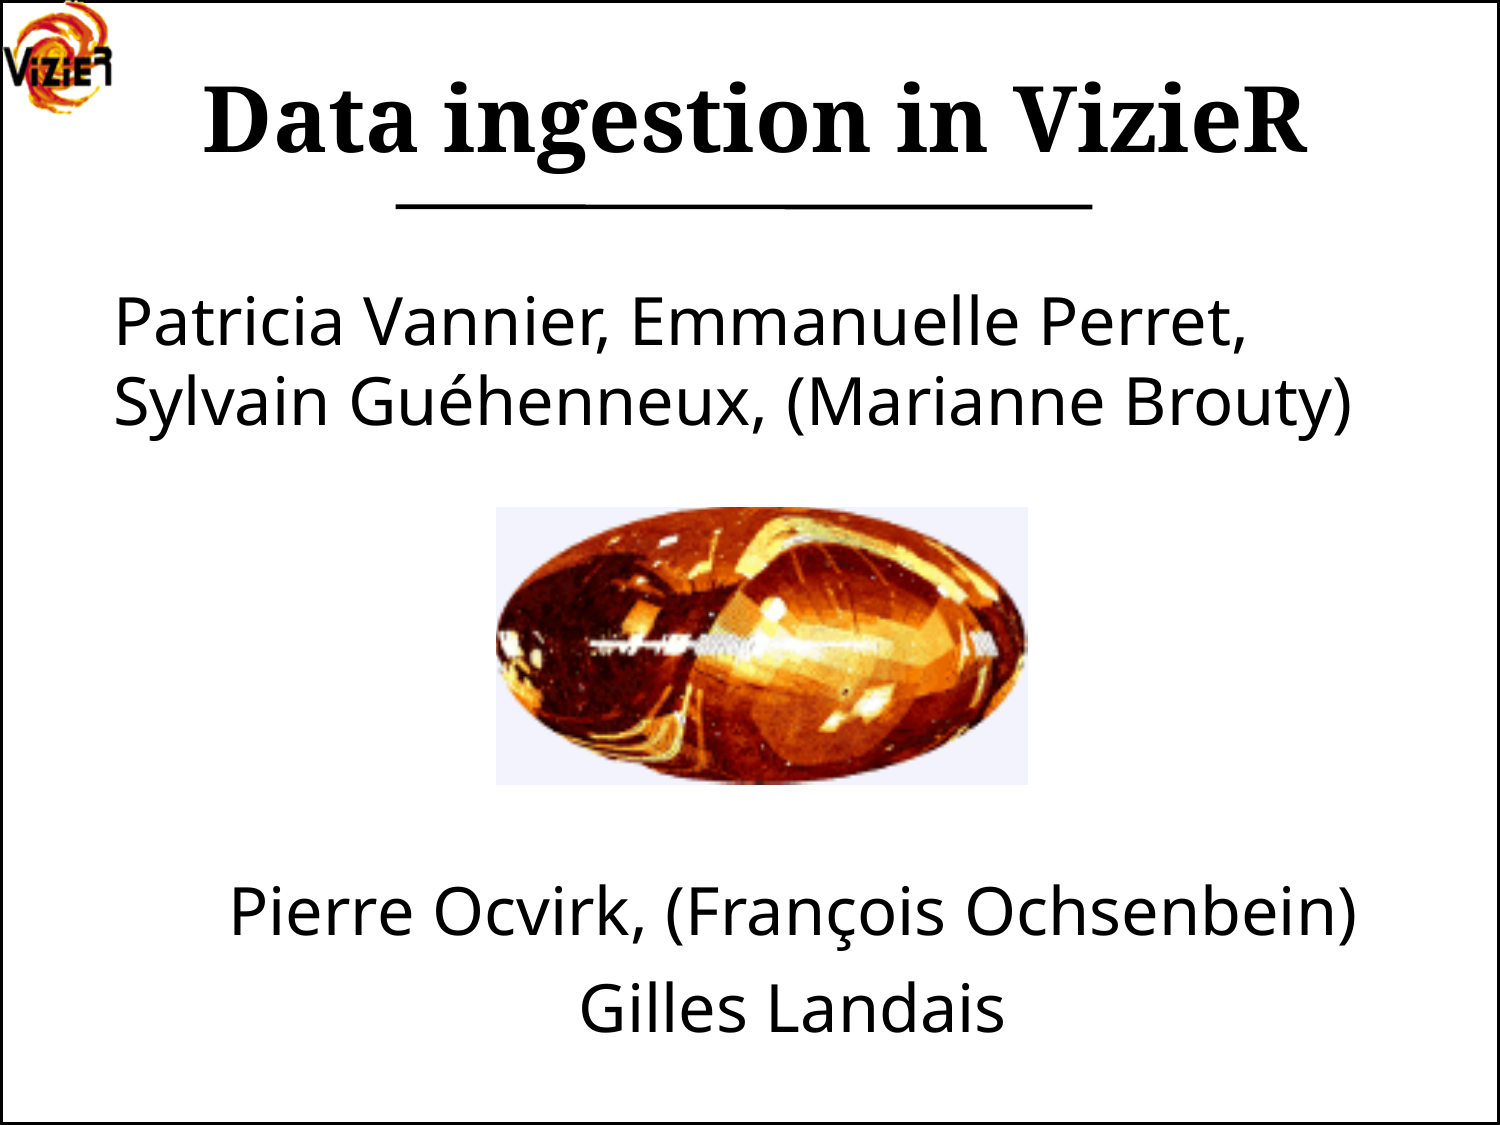

# Data ingestion in VizieR
Patricia Vannier, Emmanuelle Perret, Sylvain Guéhenneux, (Marianne Brouty)
Pierre Ocvirk, (François Ochsenbein)
Gilles Landais